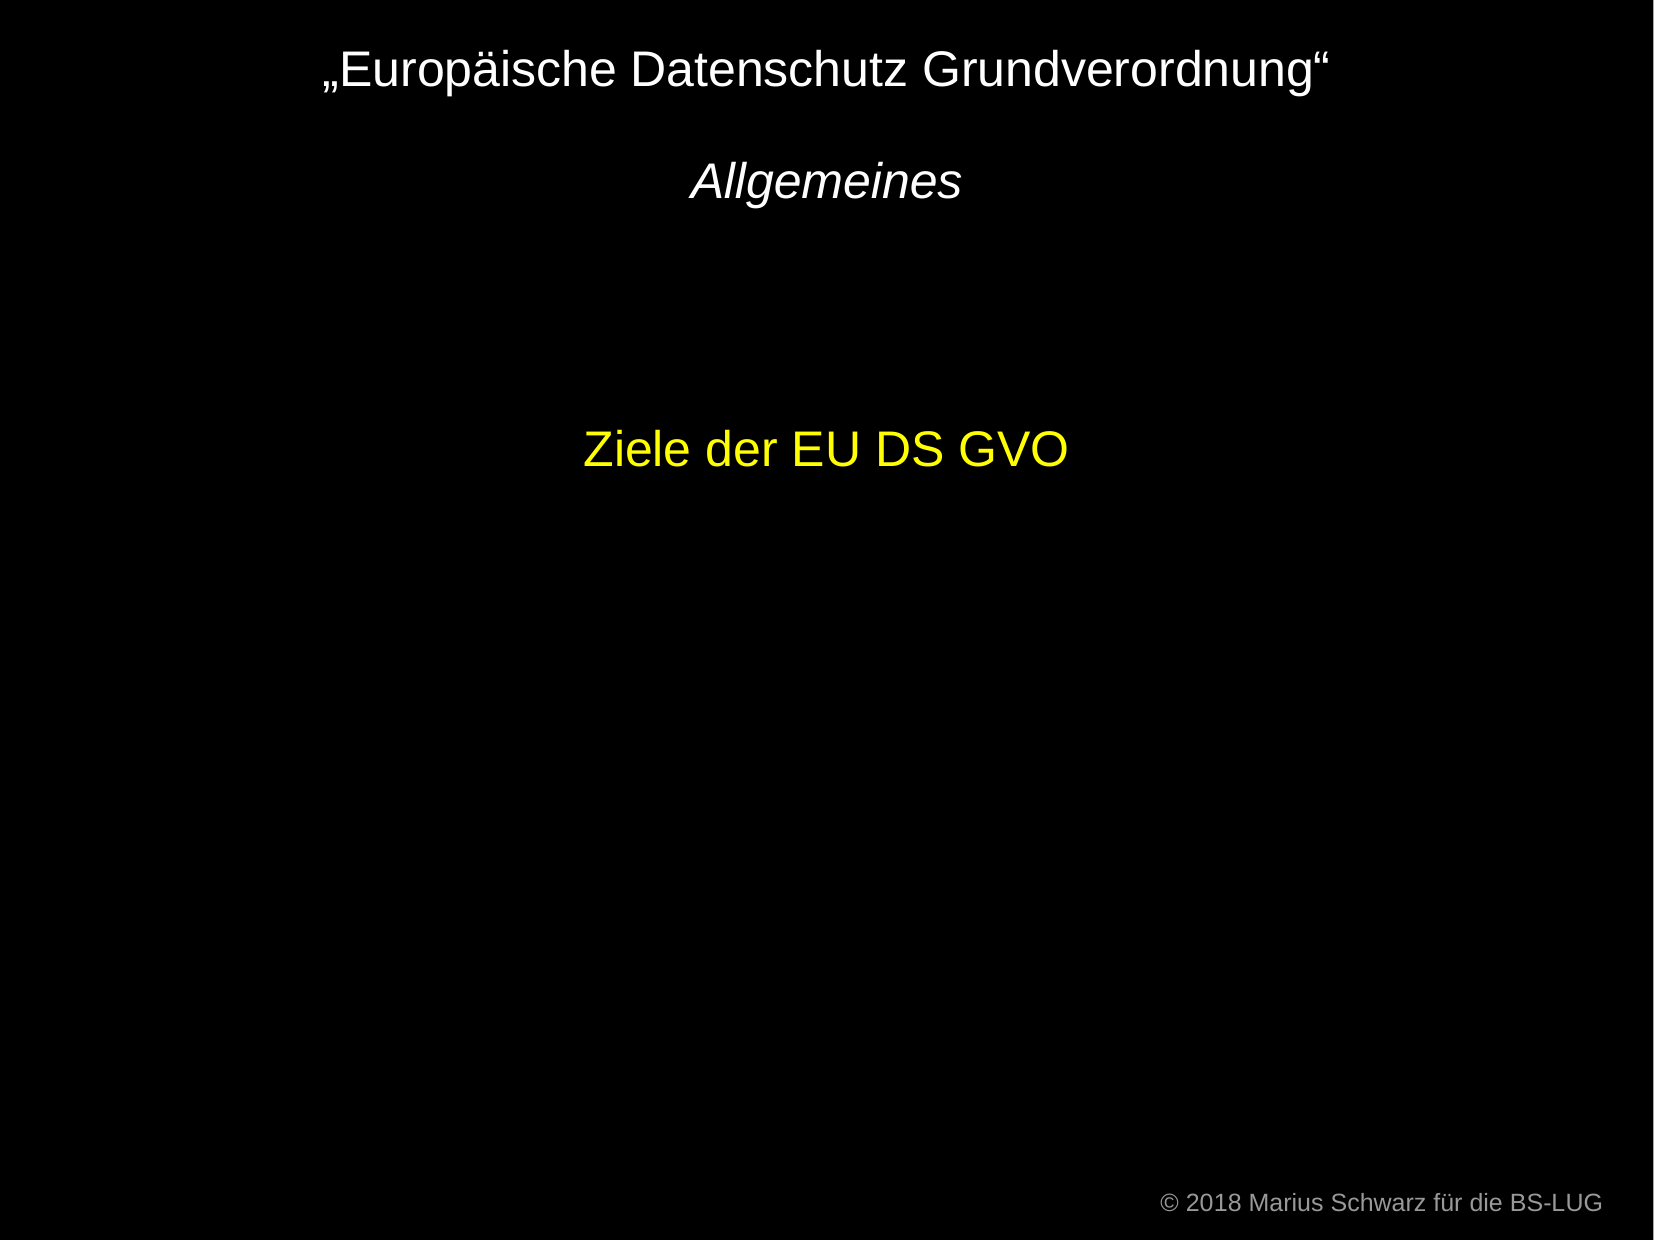

# „Europäische Datenschutz Grundverordnung“ Allgemeines
Ziele der EU DS GVO
© 2018 Marius Schwarz für die BS-LUG